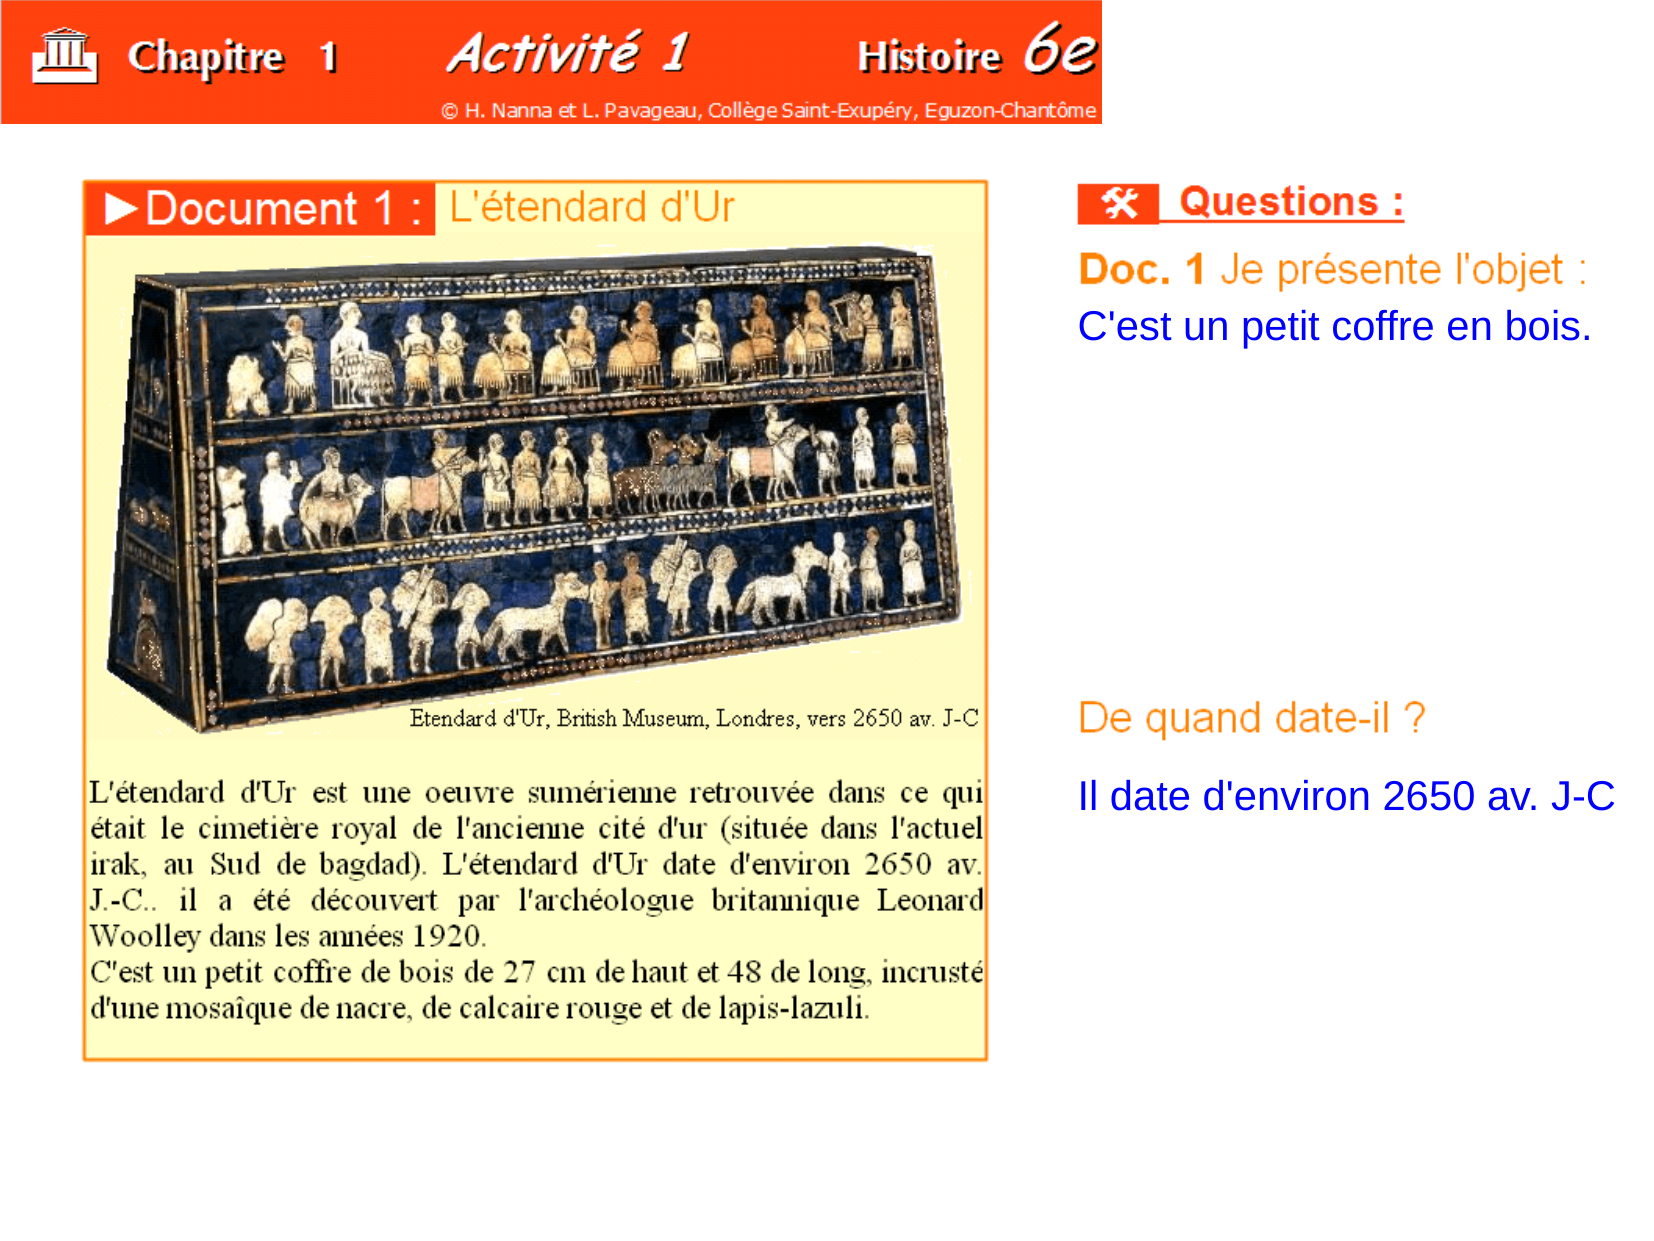

C'est un petit coffre en bois.
Il date d'environ 2650 av. J-C